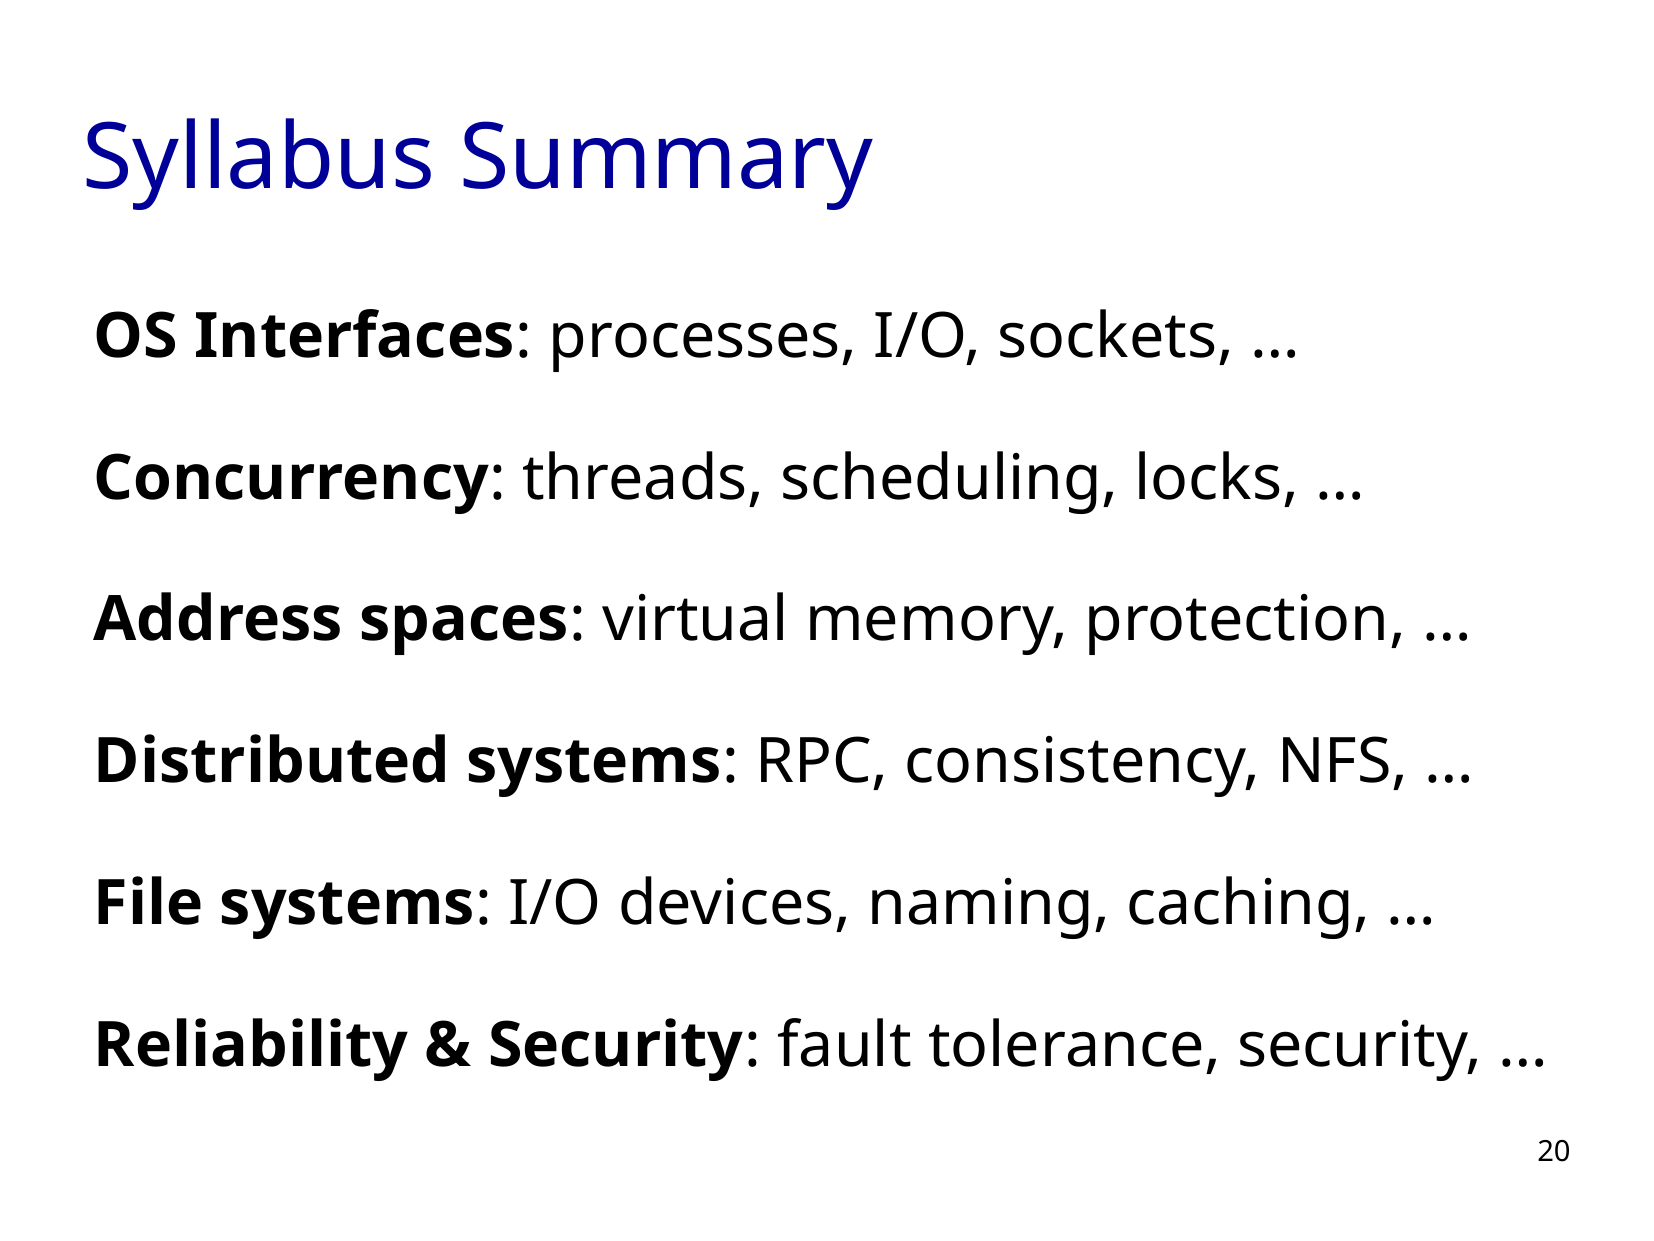

# Syllabus Summary
OS Interfaces: processes, I/O, sockets, …
Concurrency: threads, scheduling, locks, …
Address spaces: virtual memory, protection, …
Distributed systems: RPC, consistency, NFS, …
File systems: I/O devices, naming, caching, …
Reliability & Security: fault tolerance, security, …
20